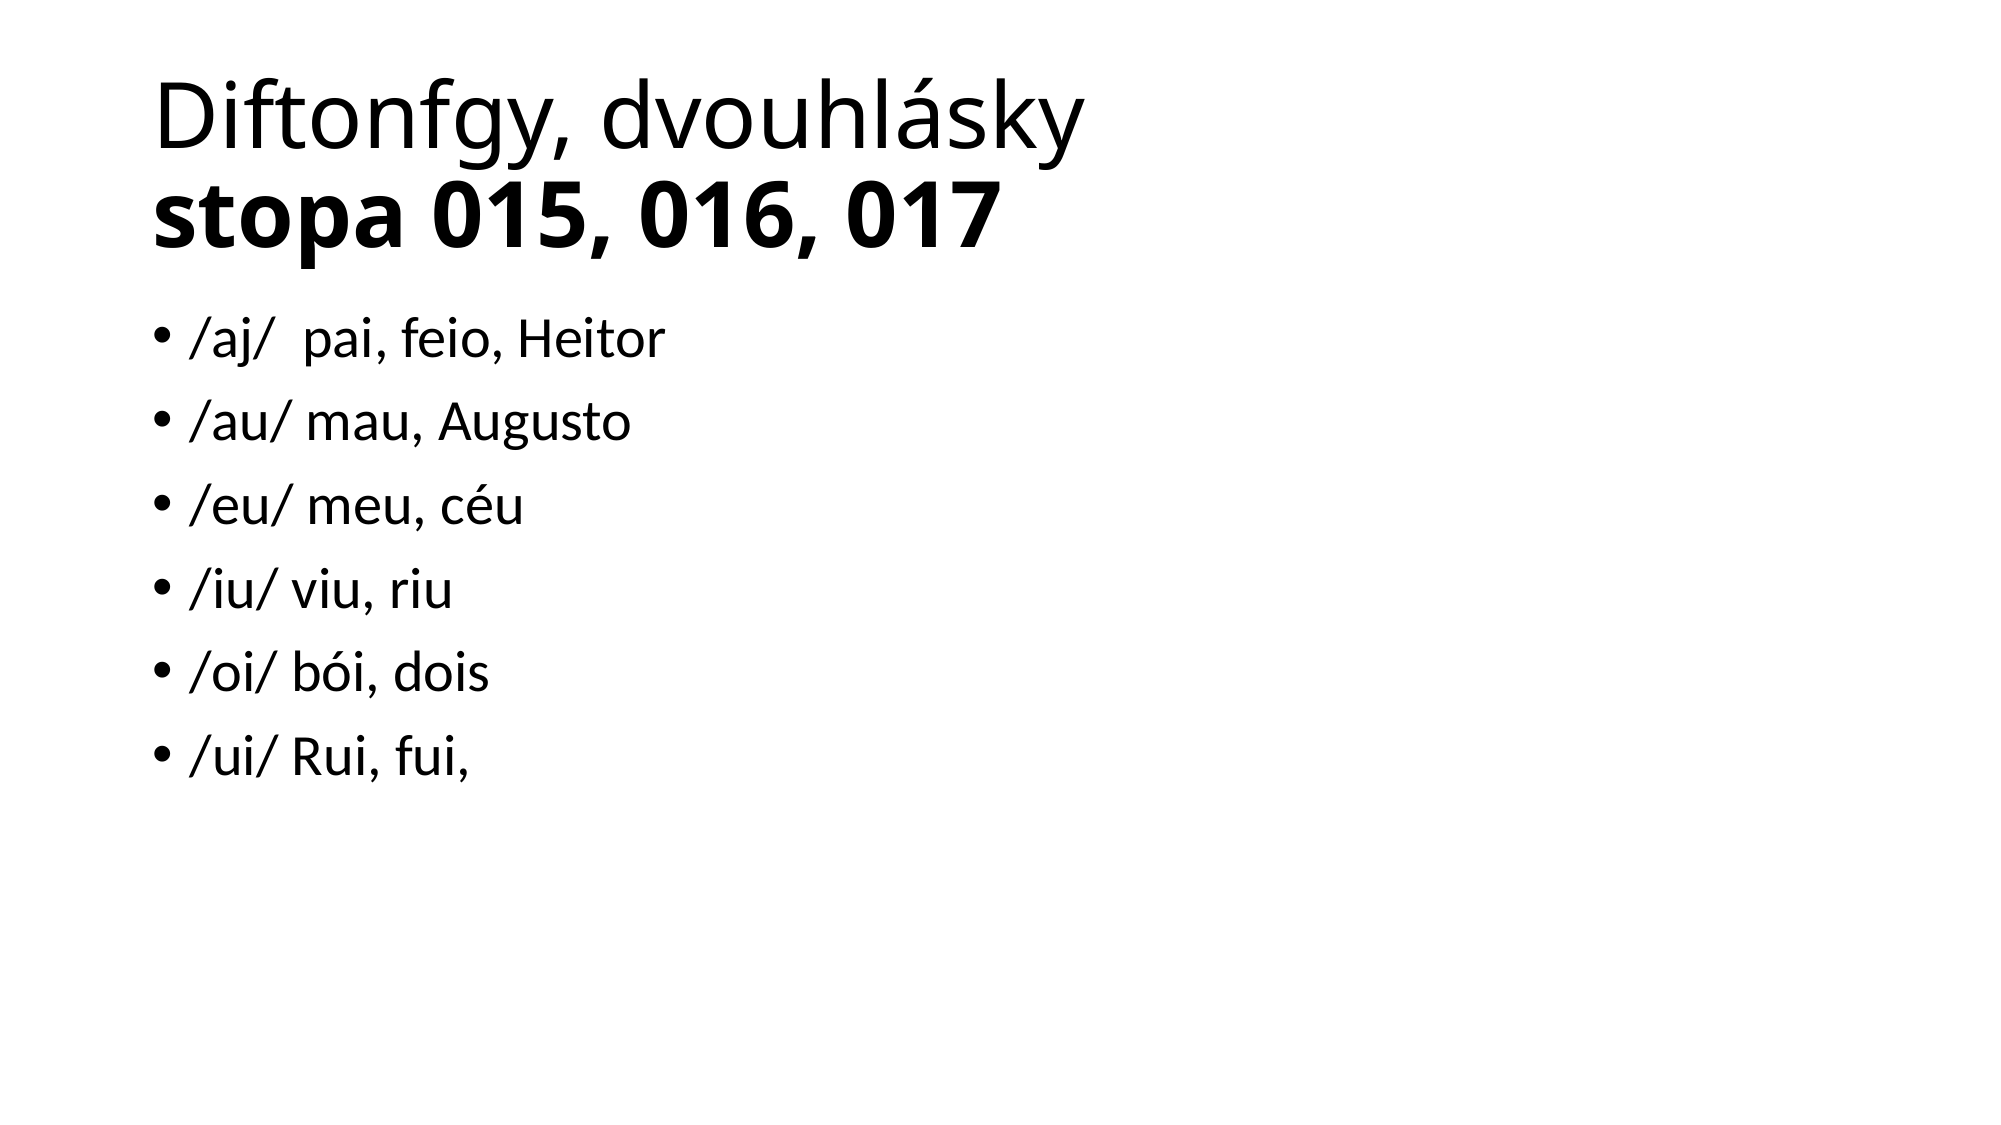

# Diftonfgy, dvouhlásky stopa 015, 016, 017
/aj/ pai, feio, Heitor
/au/ mau, Augusto
/eu/ meu, céu
/iu/ viu, riu
/oi/ bói, dois
/ui/ Rui, fui,